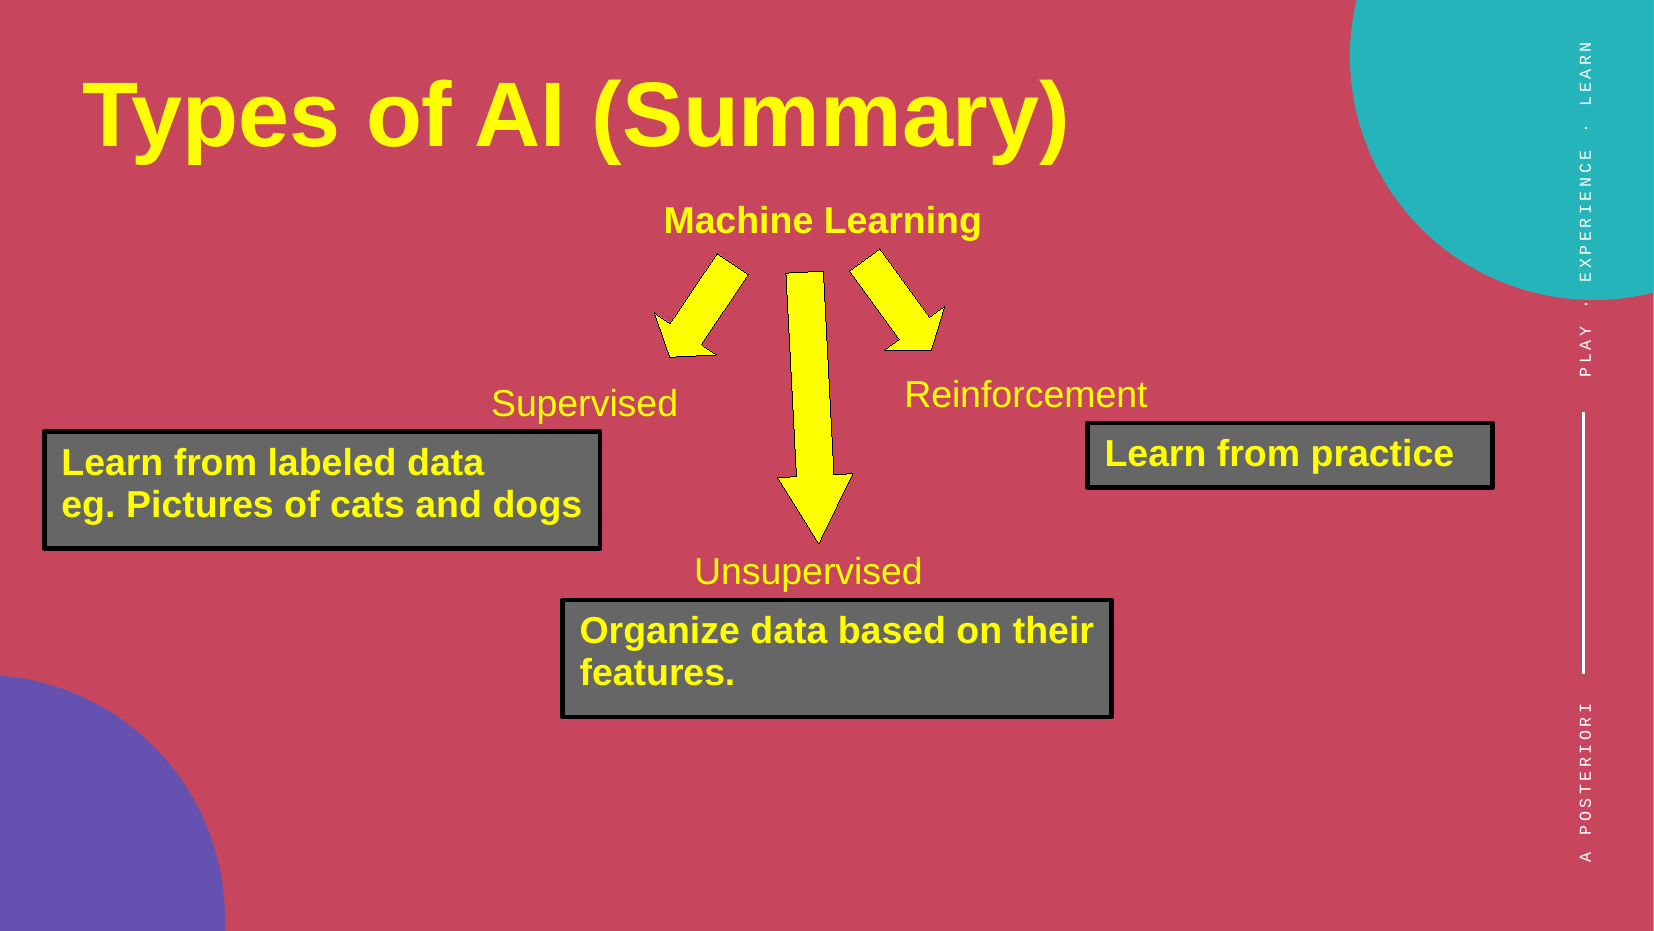

# Types of AI (Summary)
Machine Learning
Reinforcement
Supervised
Learn from practice
Learn from labeled data
eg. Pictures of cats and dogs
Unsupervised
Organize data based on their
features.